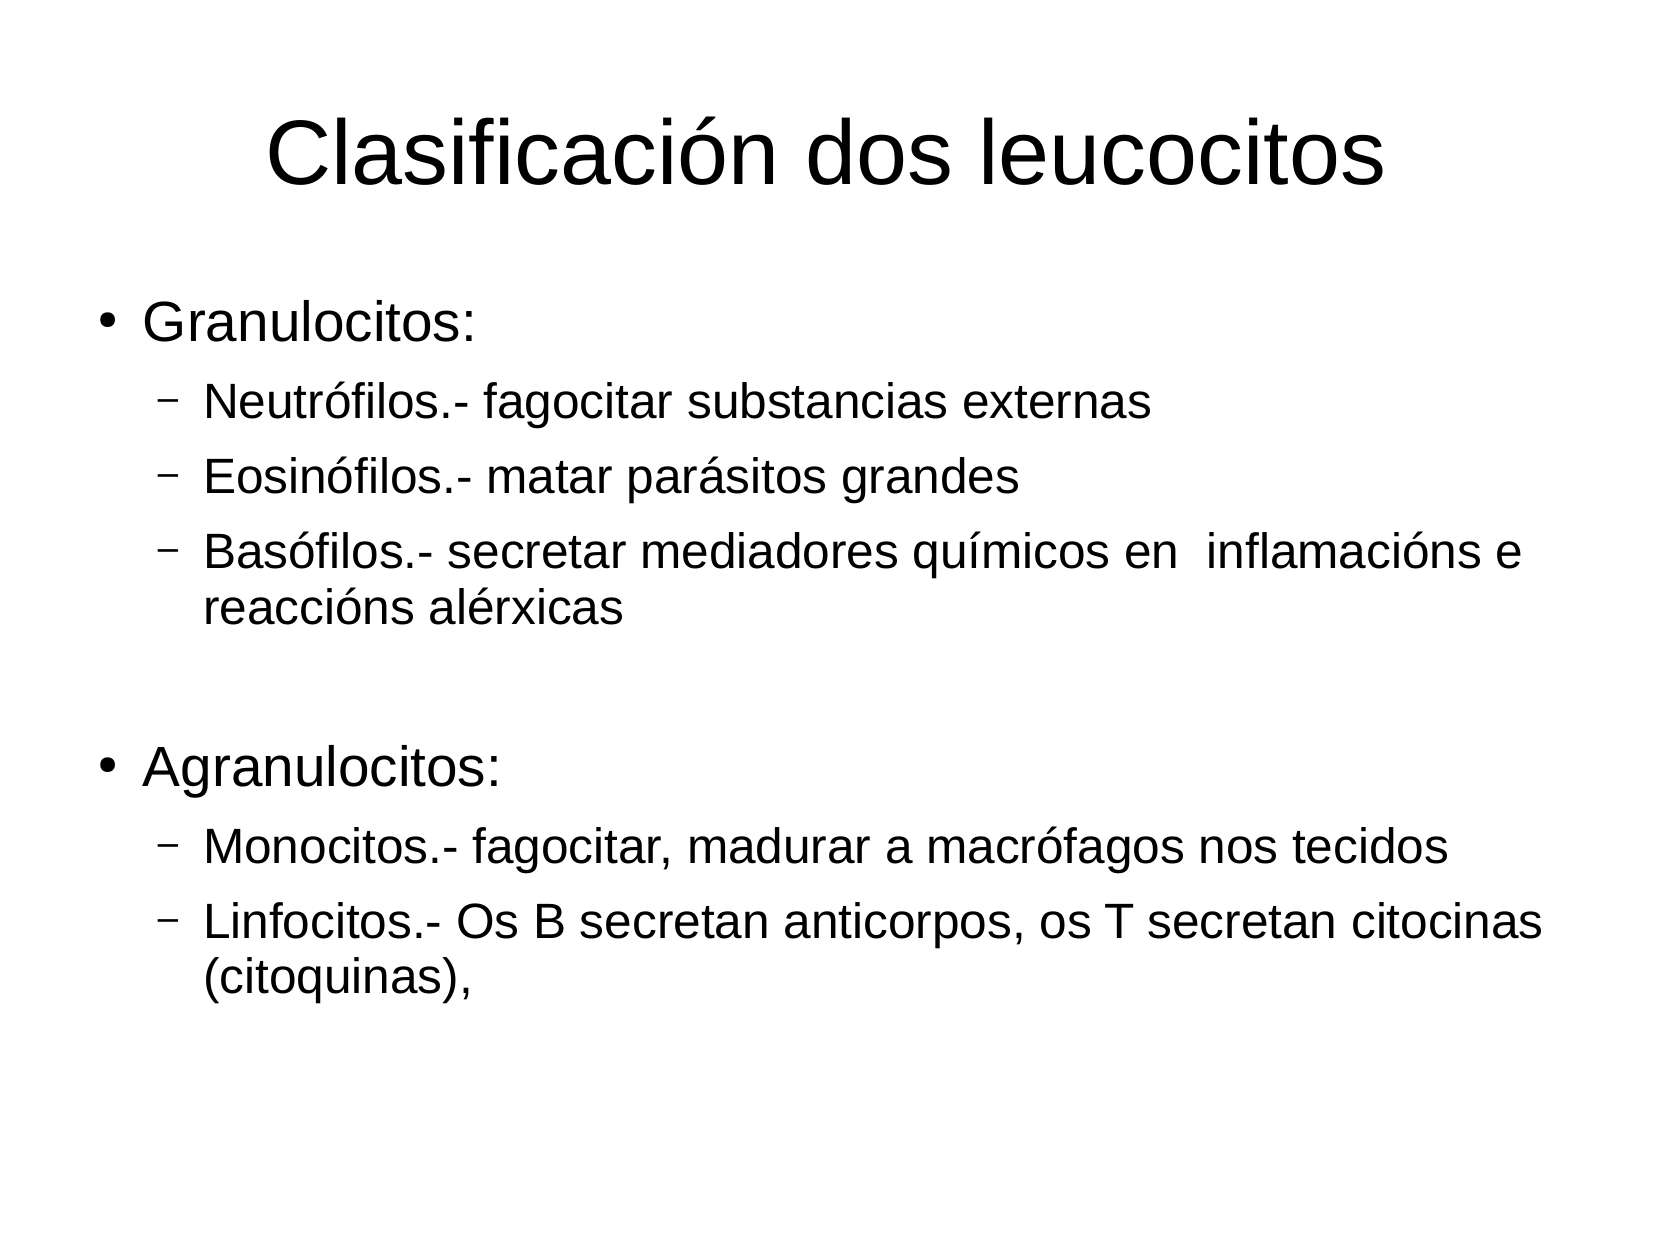

# Clasificación dos leucocitos
Granulocitos:
Neutrófilos.- fagocitar substancias externas
Eosinófilos.- matar parásitos grandes
Basófilos.- secretar mediadores químicos en inflamacións e reaccións alérxicas
Agranulocitos:
Monocitos.- fagocitar, madurar a macrófagos nos tecidos
Linfocitos.- Os B secretan anticorpos, os T secretan citocinas (citoquinas),